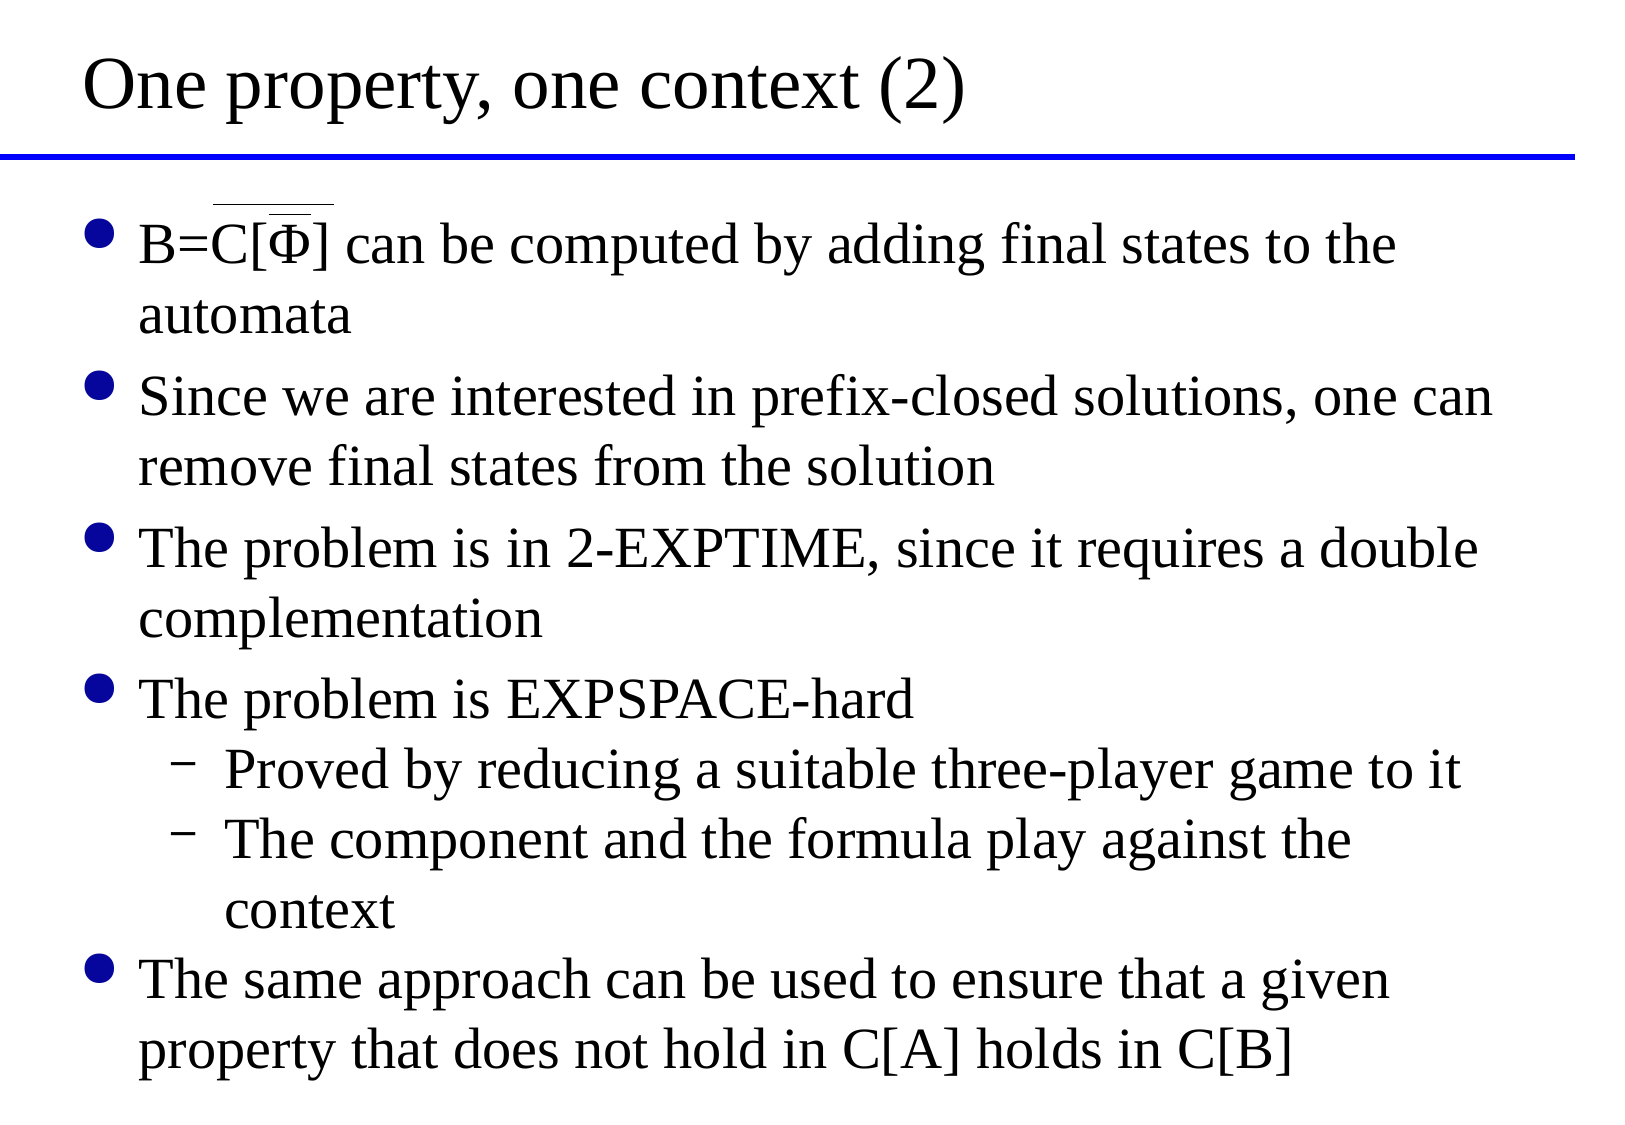

# One property, one context (2)
B=C[Φ] can be computed by adding final states to the automata
Since we are interested in prefix-closed solutions, one can remove final states from the solution
The problem is in 2-EXPTIME, since it requires a double complementation
The problem is EXPSPACE-hard
Proved by reducing a suitable three-player game to it
The component and the formula play against the context
The same approach can be used to ensure that a given property that does not hold in C[A] holds in C[B]